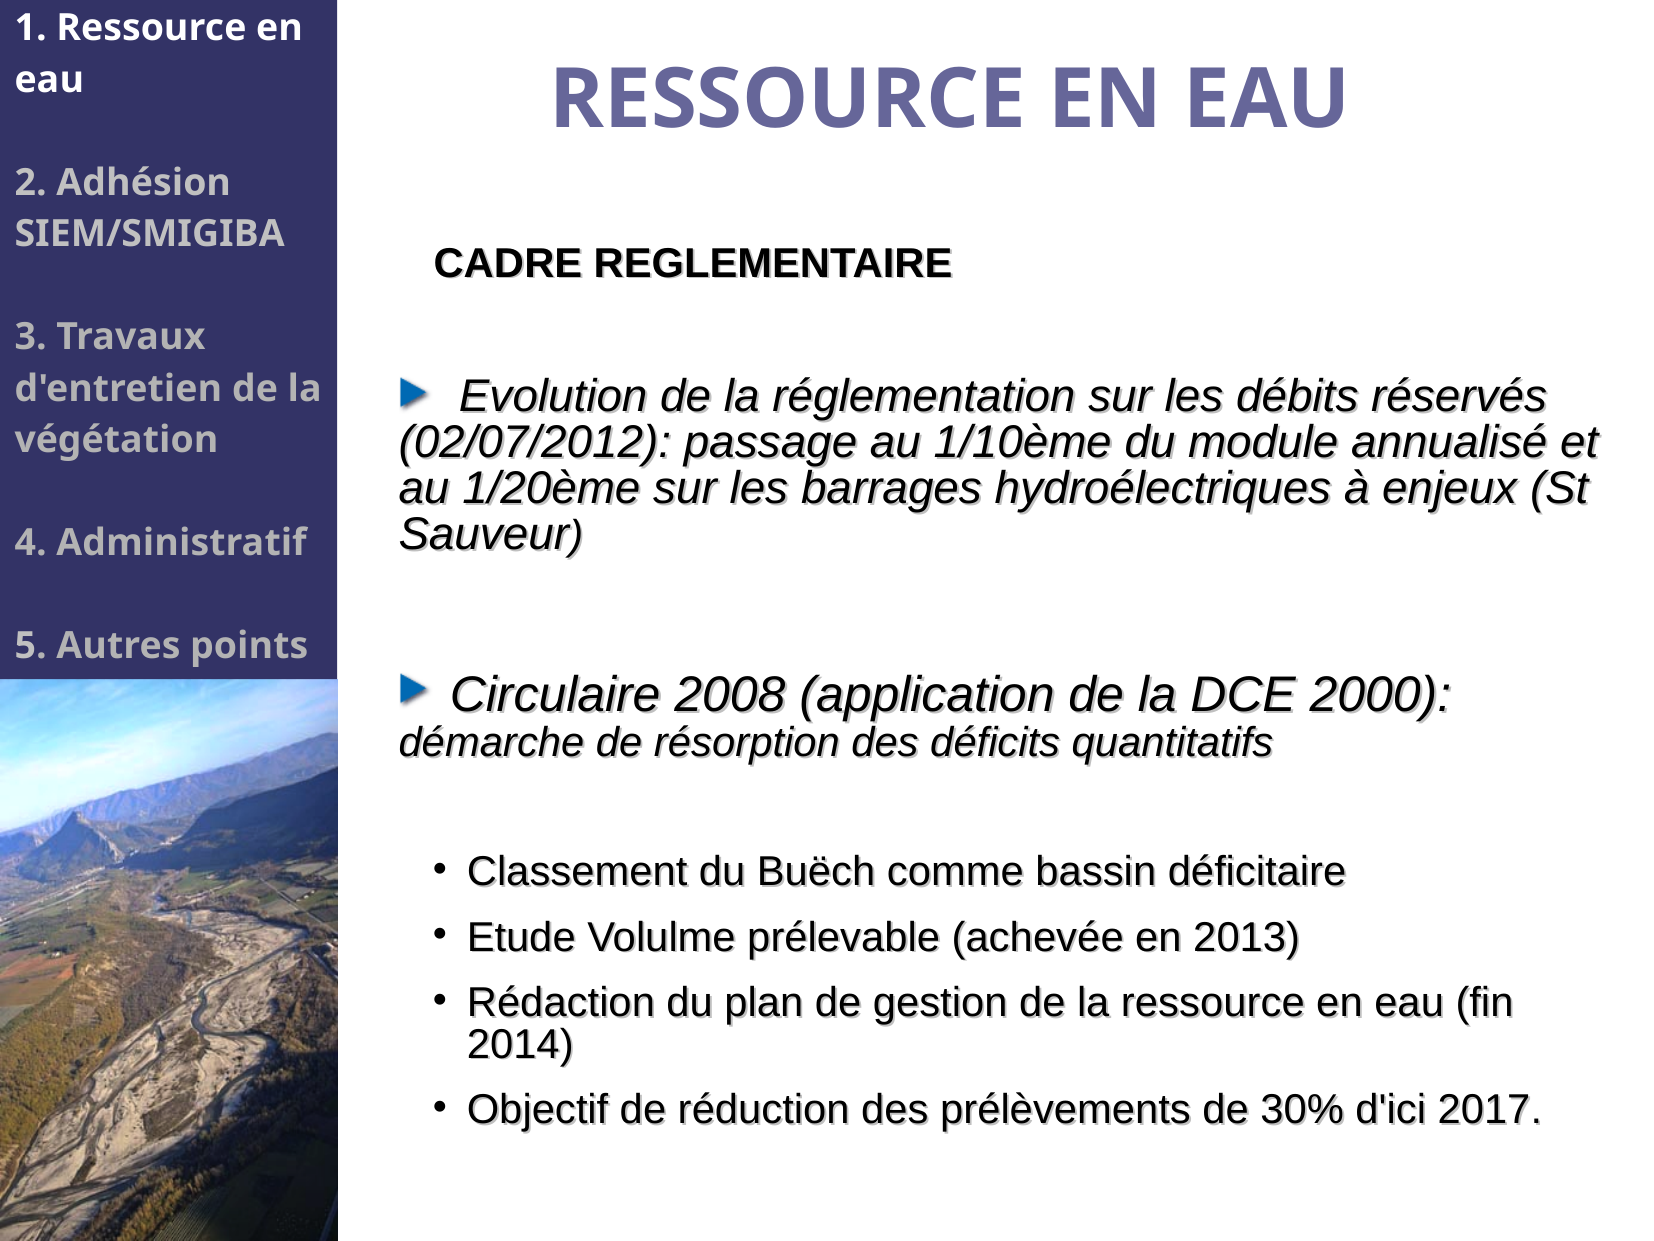

1. Ressource en eau
2. Adhésion SIEM/SMIGIBA
3. Travaux d'entretien de la végétation
4. Administratif
5. Autres points
RESSOURCE EN EAU
CADRE REGLEMENTAIRE
 Evolution de la réglementation sur les débits réservés (02/07/2012): passage au 1/10ème du module annualisé et au 1/20ème sur les barrages hydroélectriques à enjeux (St Sauveur)
 Circulaire 2008 (application de la DCE 2000): démarche de résorption des déficits quantitatifs
Classement du Buëch comme bassin déficitaire
Etude Volulme prélevable (achevée en 2013)
Rédaction du plan de gestion de la ressource en eau (fin 2014)
Objectif de réduction des prélèvements de 30% d'ici 2017.